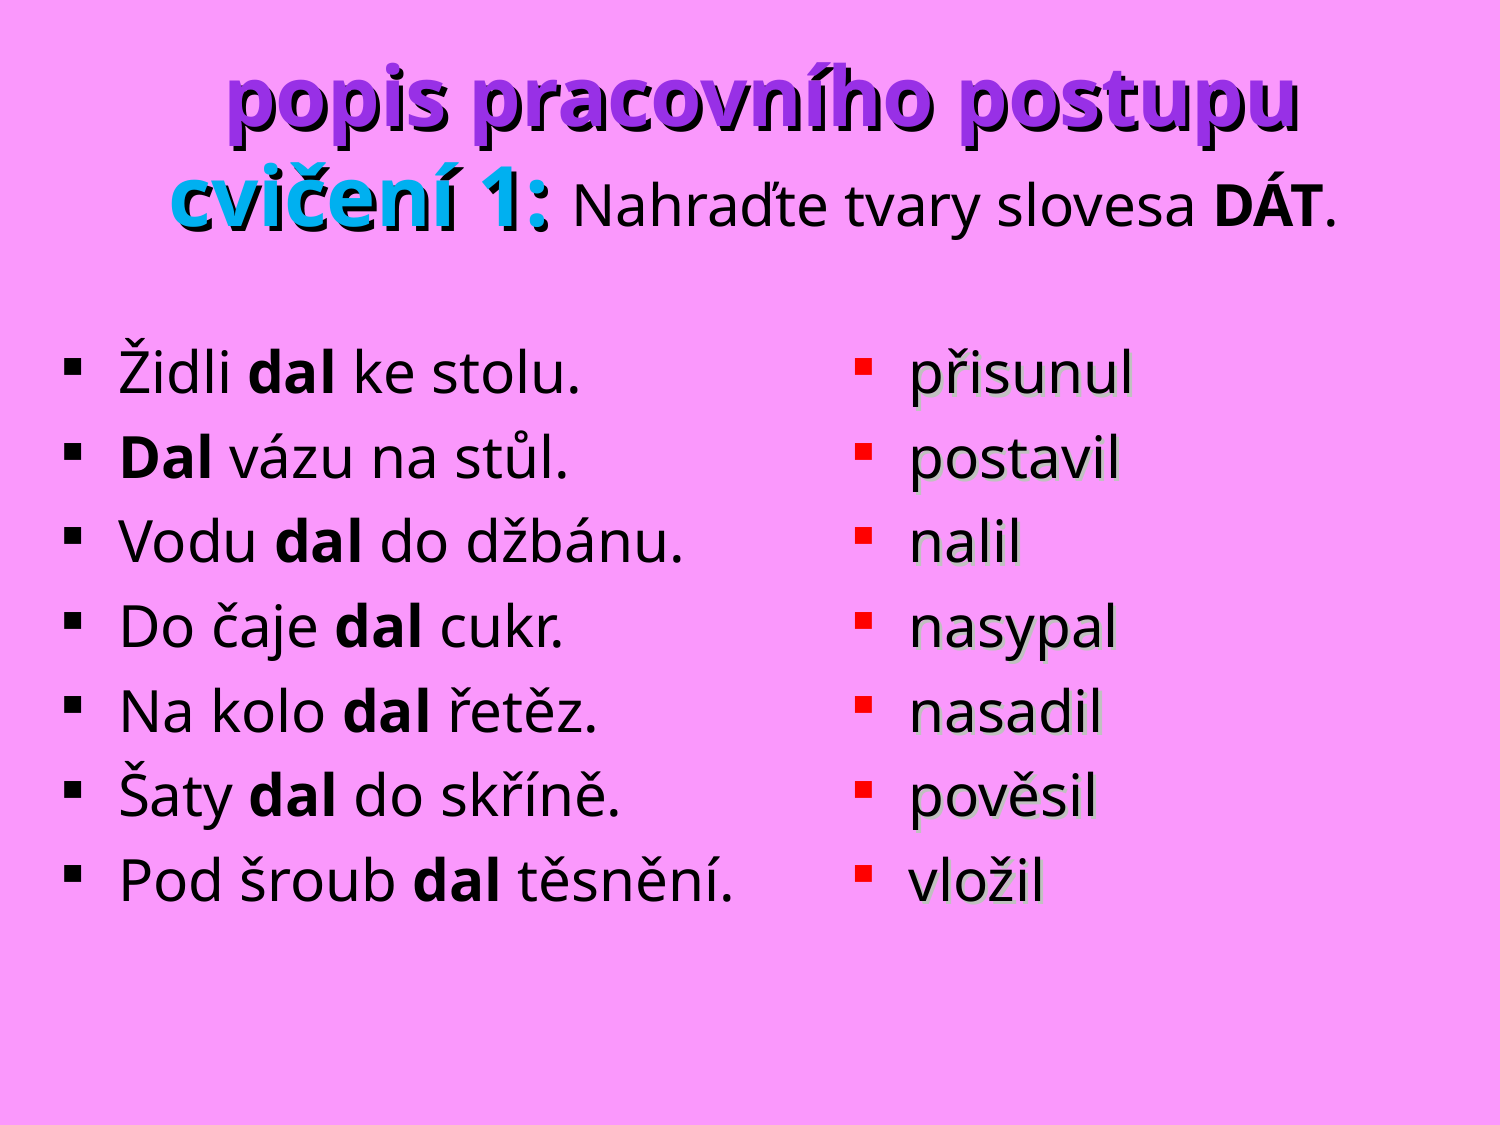

# popis pracovního postupu cvičení 1: Nahraďte tvary slovesa DÁT.
Židli dal ke stolu.
Dal vázu na stůl.
Vodu dal do džbánu.
Do čaje dal cukr.
Na kolo dal řetěz.
Šaty dal do skříně.
Pod šroub dal těsnění.
přisunul
postavil
nalil
nasypal
nasadil
pověsil
vložil